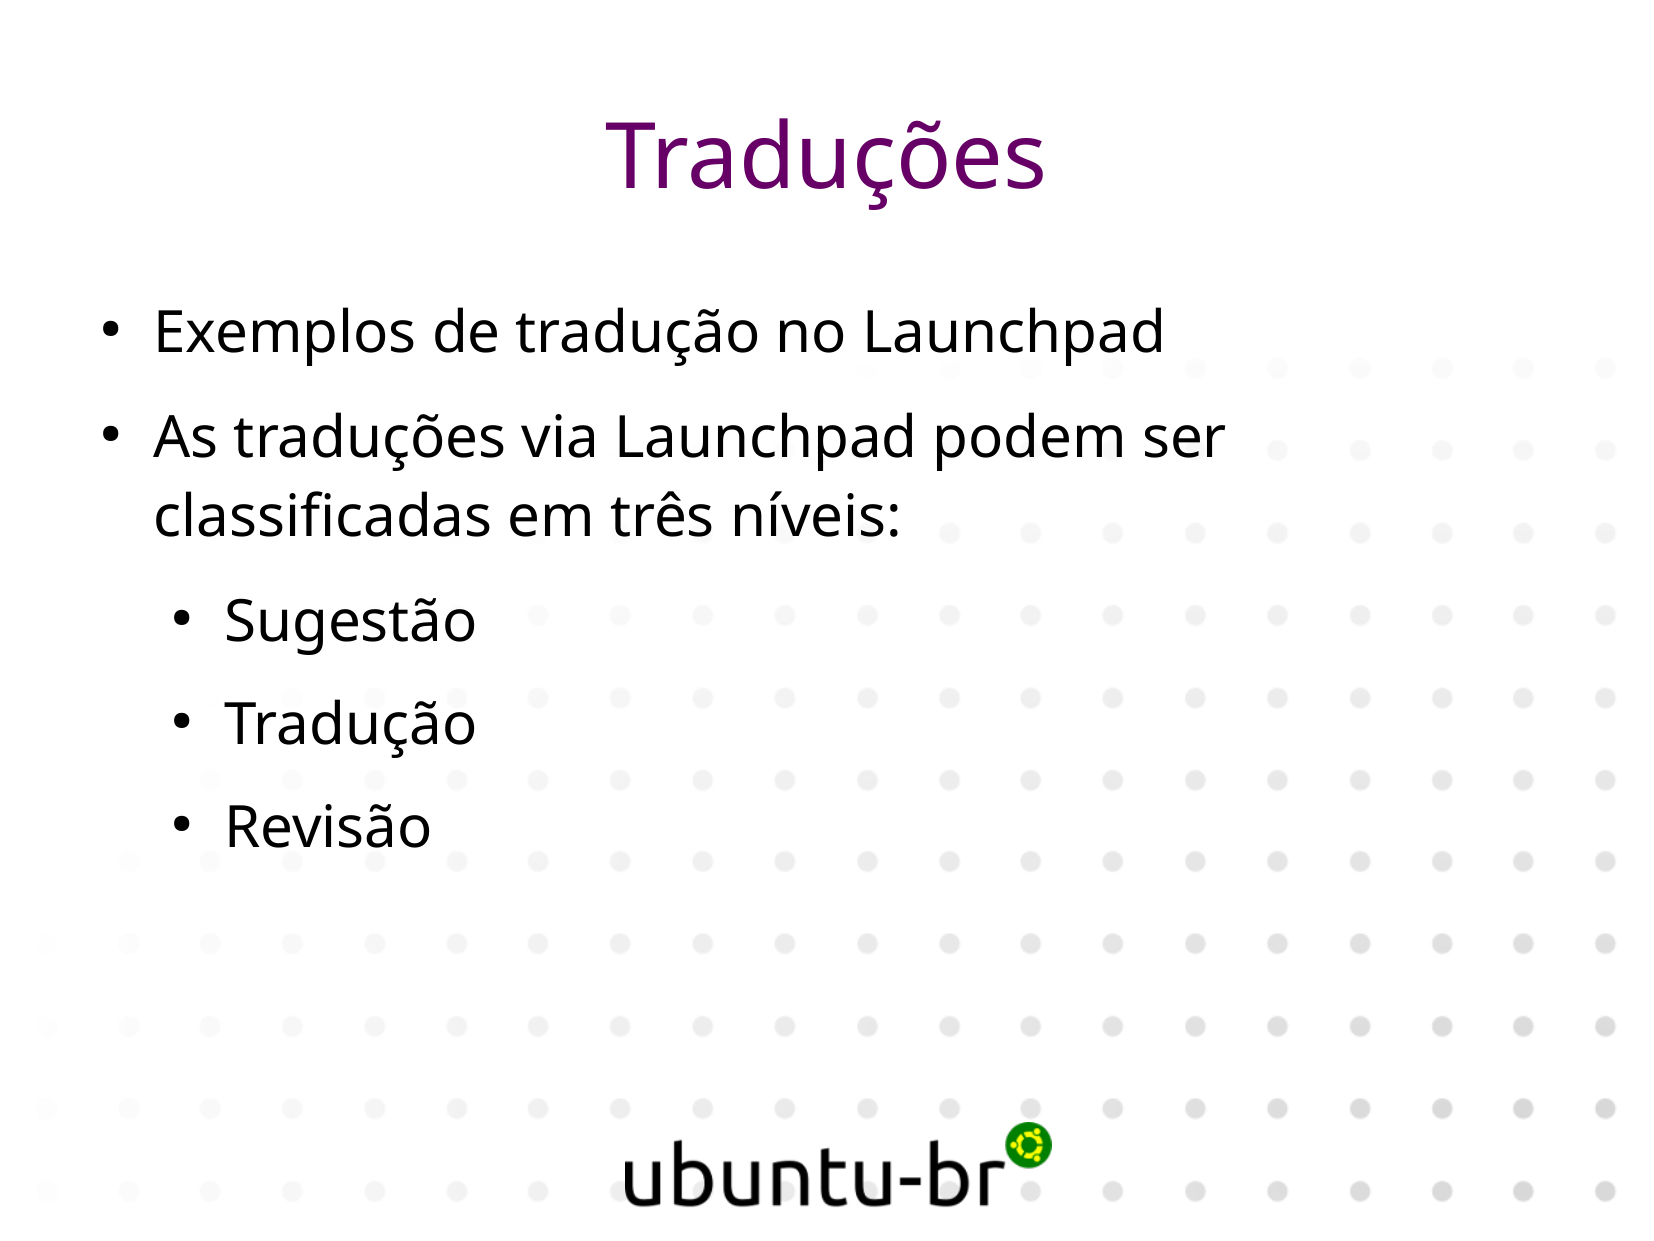

# Traduções
Exemplos de tradução no Launchpad
As traduções via Launchpad podem ser classificadas em três níveis:
Sugestão
Tradução
Revisão